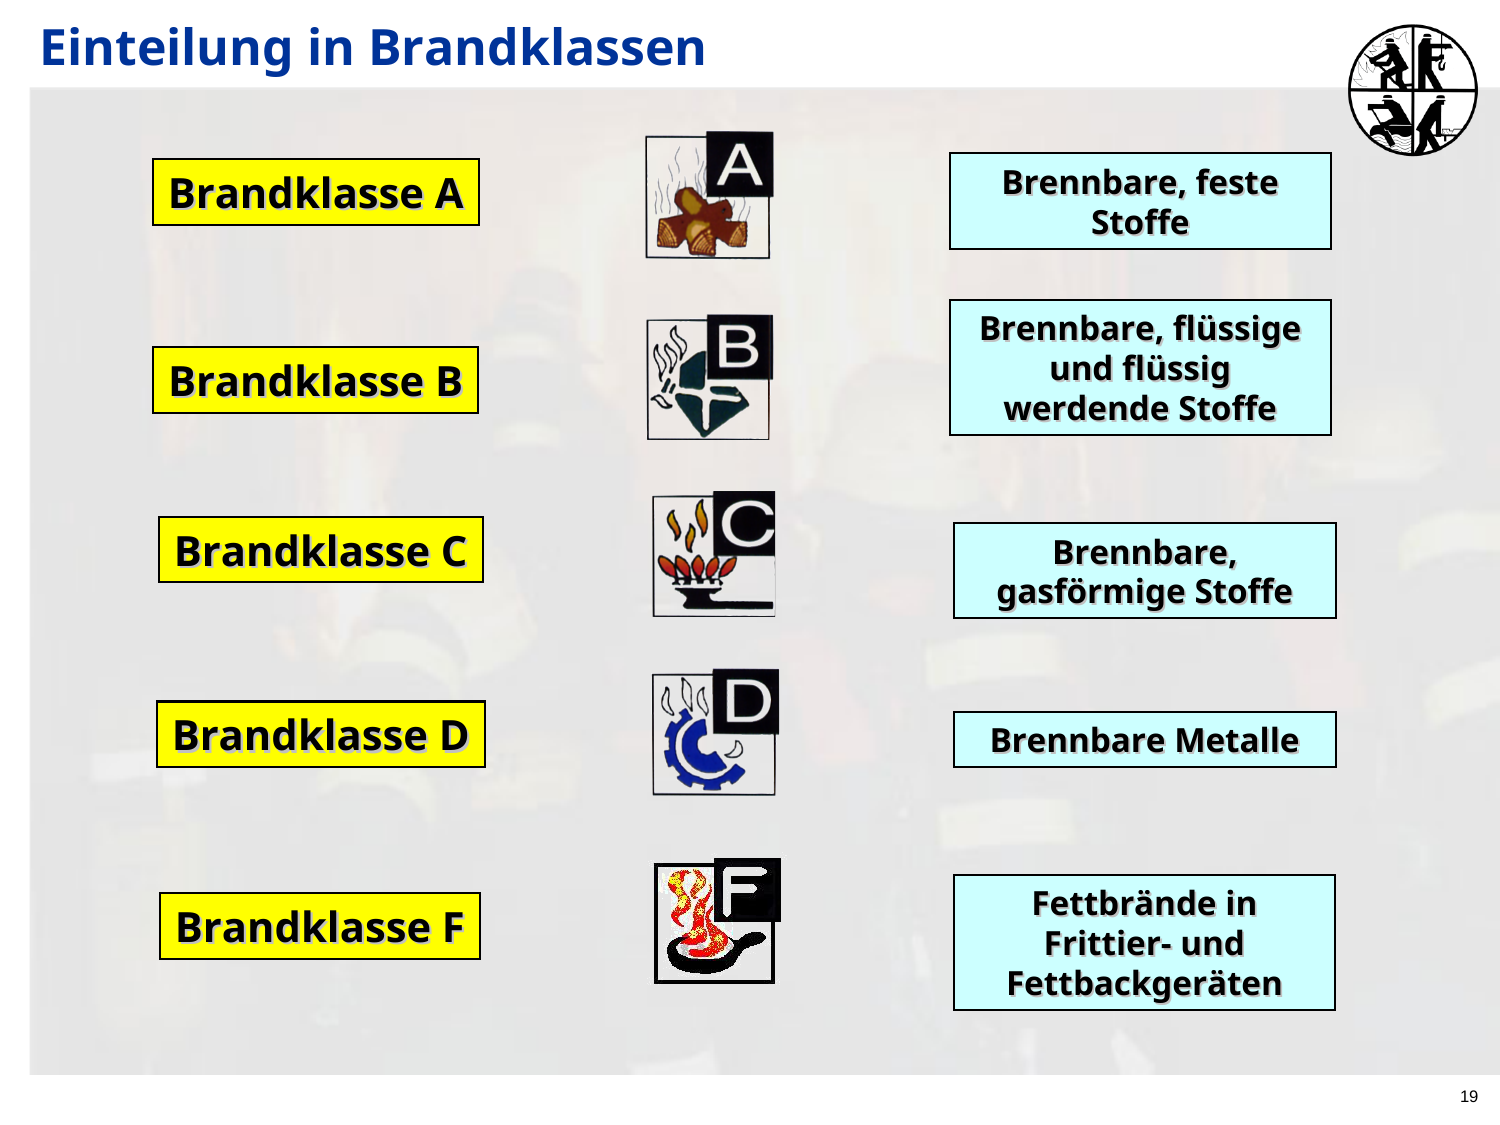

# Einteilung in Brandklassen
Brennbare, feste Stoffe
Brandklasse A
Brennbare, flüssige und flüssig werdende Stoffe
Brandklasse B
Brandklasse C
Brennbare, gasförmige Stoffe
Brandklasse D
Brennbare Metalle
Fettbrände in Frittier- und Fettbackgeräten
Brandklasse F